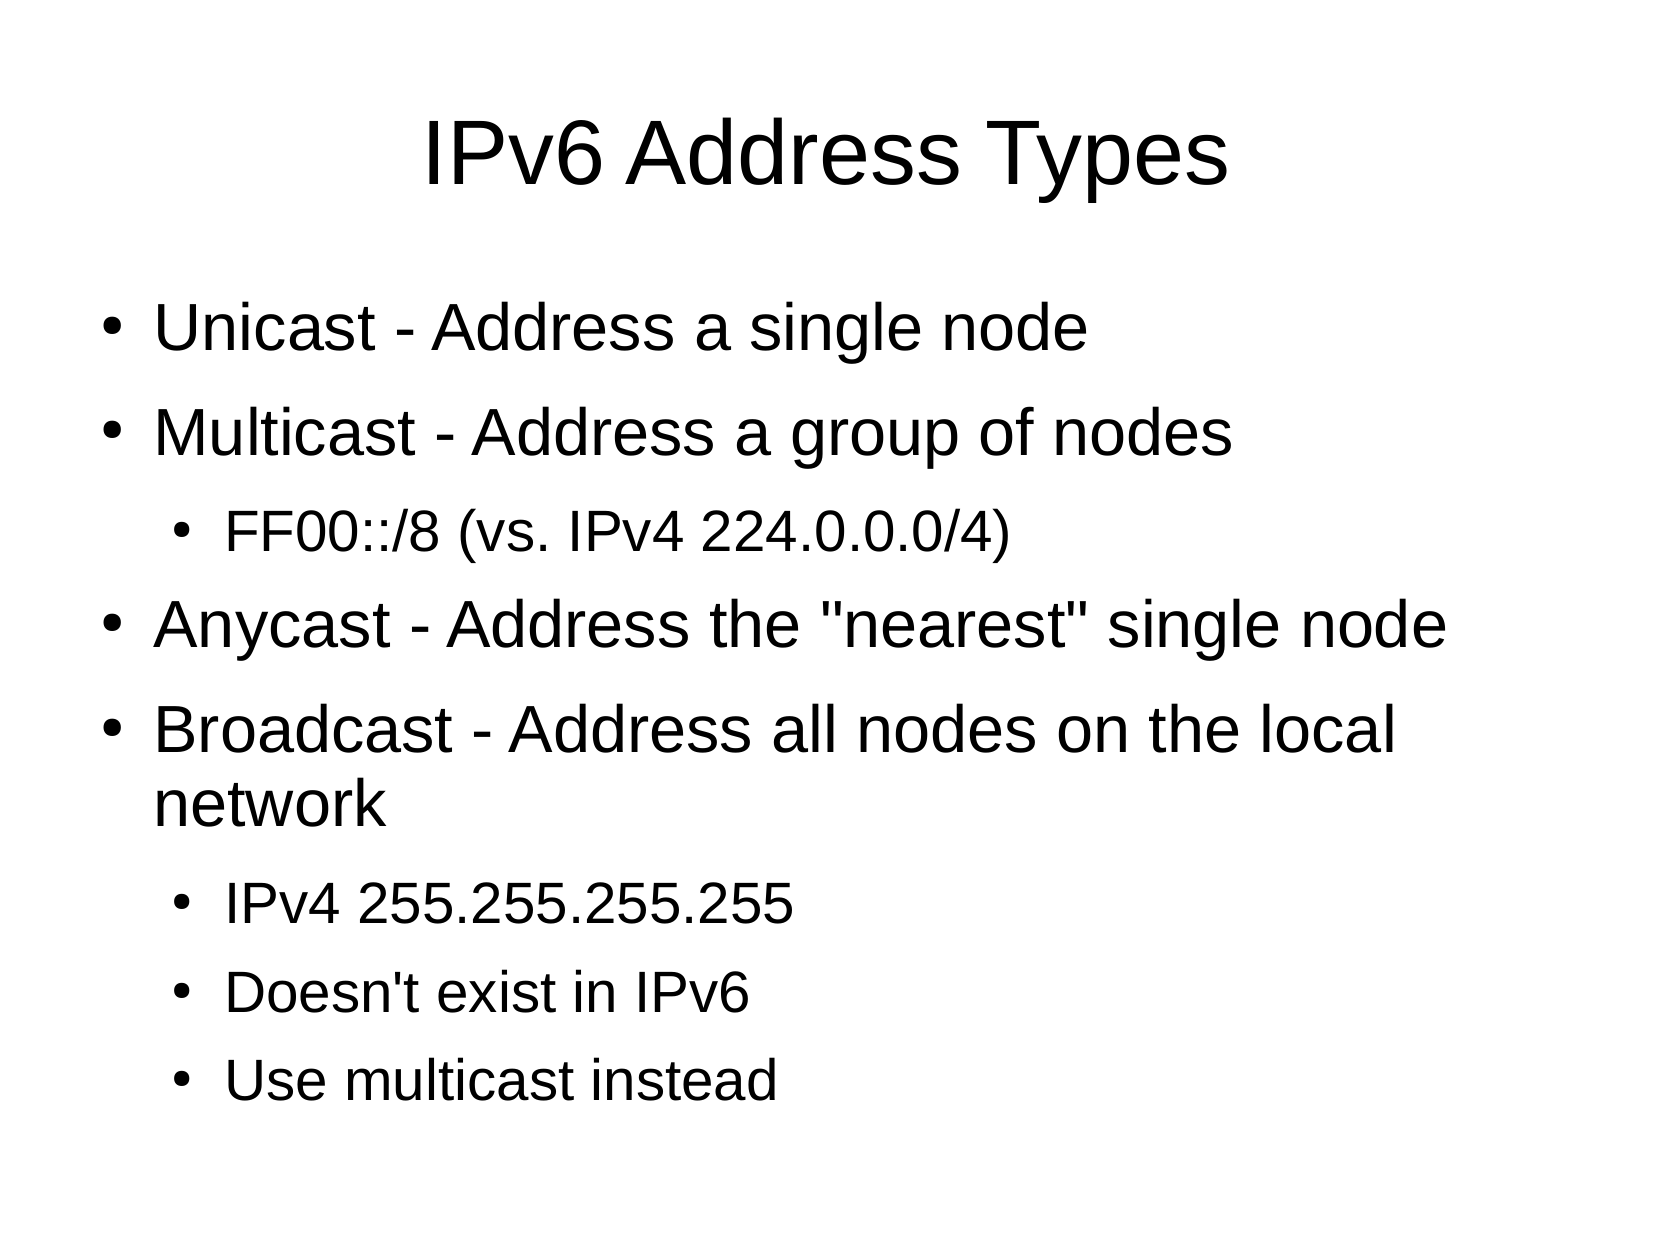

# IPv6 Address Types
Unicast - Address a single node
Multicast - Address a group of nodes
FF00::/8 (vs. IPv4 224.0.0.0/4)
Anycast - Address the "nearest" single node
Broadcast - Address all nodes on the local network
IPv4 255.255.255.255
Doesn't exist in IPv6
Use multicast instead